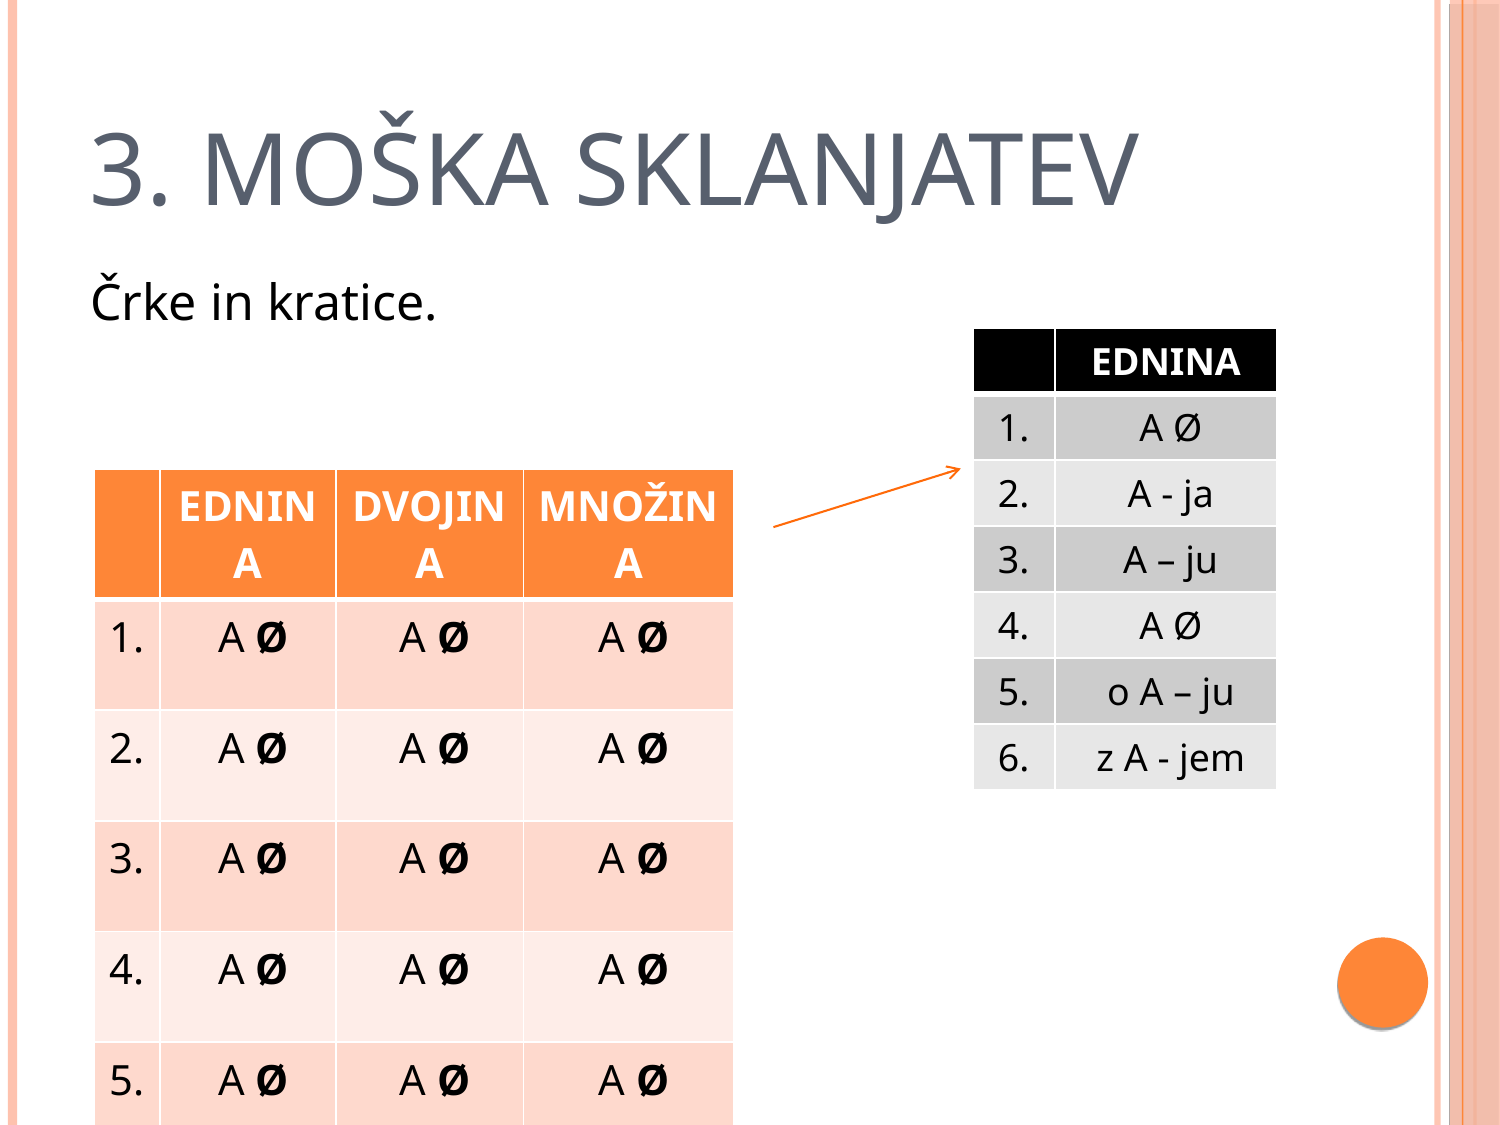

# 3. MOŠKA SKLANJATEV
Črke in kratice.
| | EDNINA |
| --- | --- |
| 1. | A Ø |
| 2. | A - ja |
| 3. | A – ju |
| 4. | A Ø |
| 5. | o A – ju |
| 6. | z A - jem |
| | EDNINA | DVOJINA | MNOŽINA |
| --- | --- | --- | --- |
| 1. | A Ø | A Ø | A Ø |
| 2. | A Ø | A Ø | A Ø |
| 3. | A Ø | A Ø | A Ø |
| 4. | A Ø | A Ø | A Ø |
| 5. | A Ø | A Ø | A Ø |
| 6. | A Ø | A Ø | A Ø |